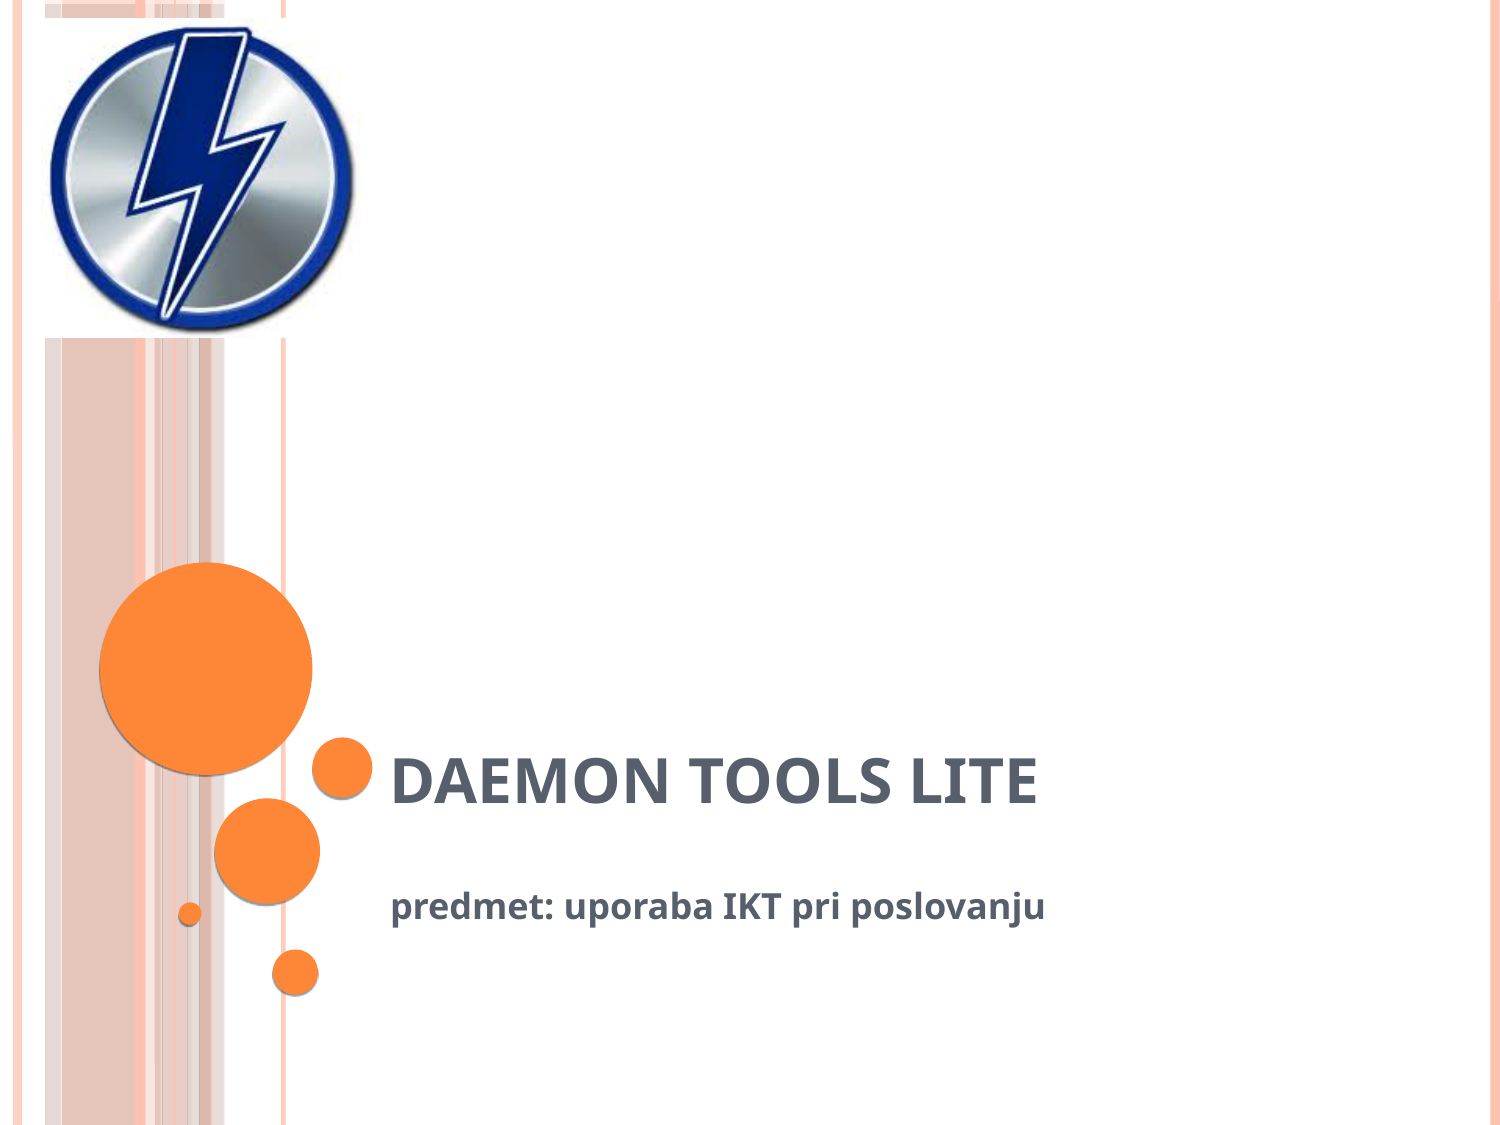

# Daemon Tools Lite
predmet: uporaba IKT pri poslovanju